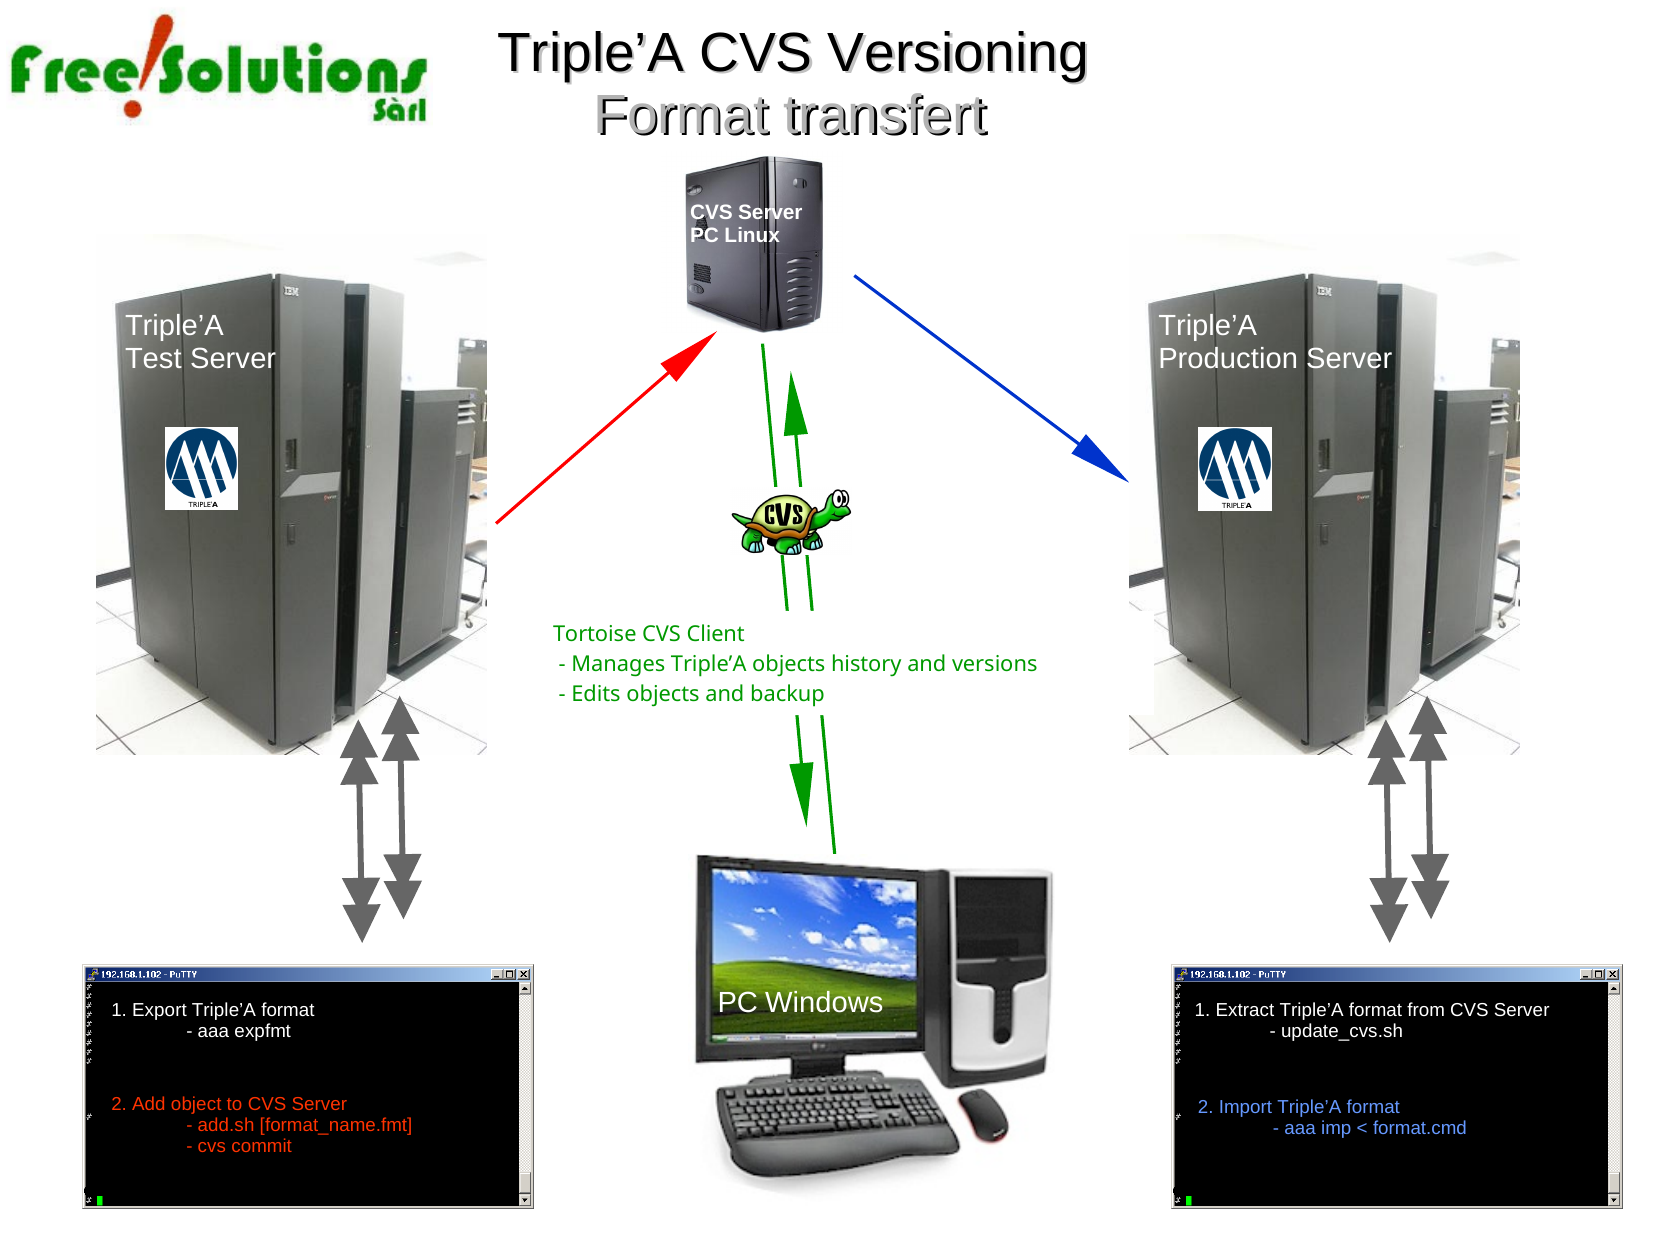

Triple’A CVS Versioning
Format transfert
CVS Server
PC Linux
Triple’A
Test Server
Triple’A
Production Server
Tortoise CVS Client
 - Manages Triple’A objects history and versions
 - Edits objects and backup
PC Windows
1. Extract Triple’A format from CVS Server
- update_cvs.sh
1. Export Triple’A format
- aaa expfmt
2. Add object to CVS Server
- add.sh [format_name.fmt]
- cvs commit
2. Import Triple’A format
- aaa imp < format.cmd